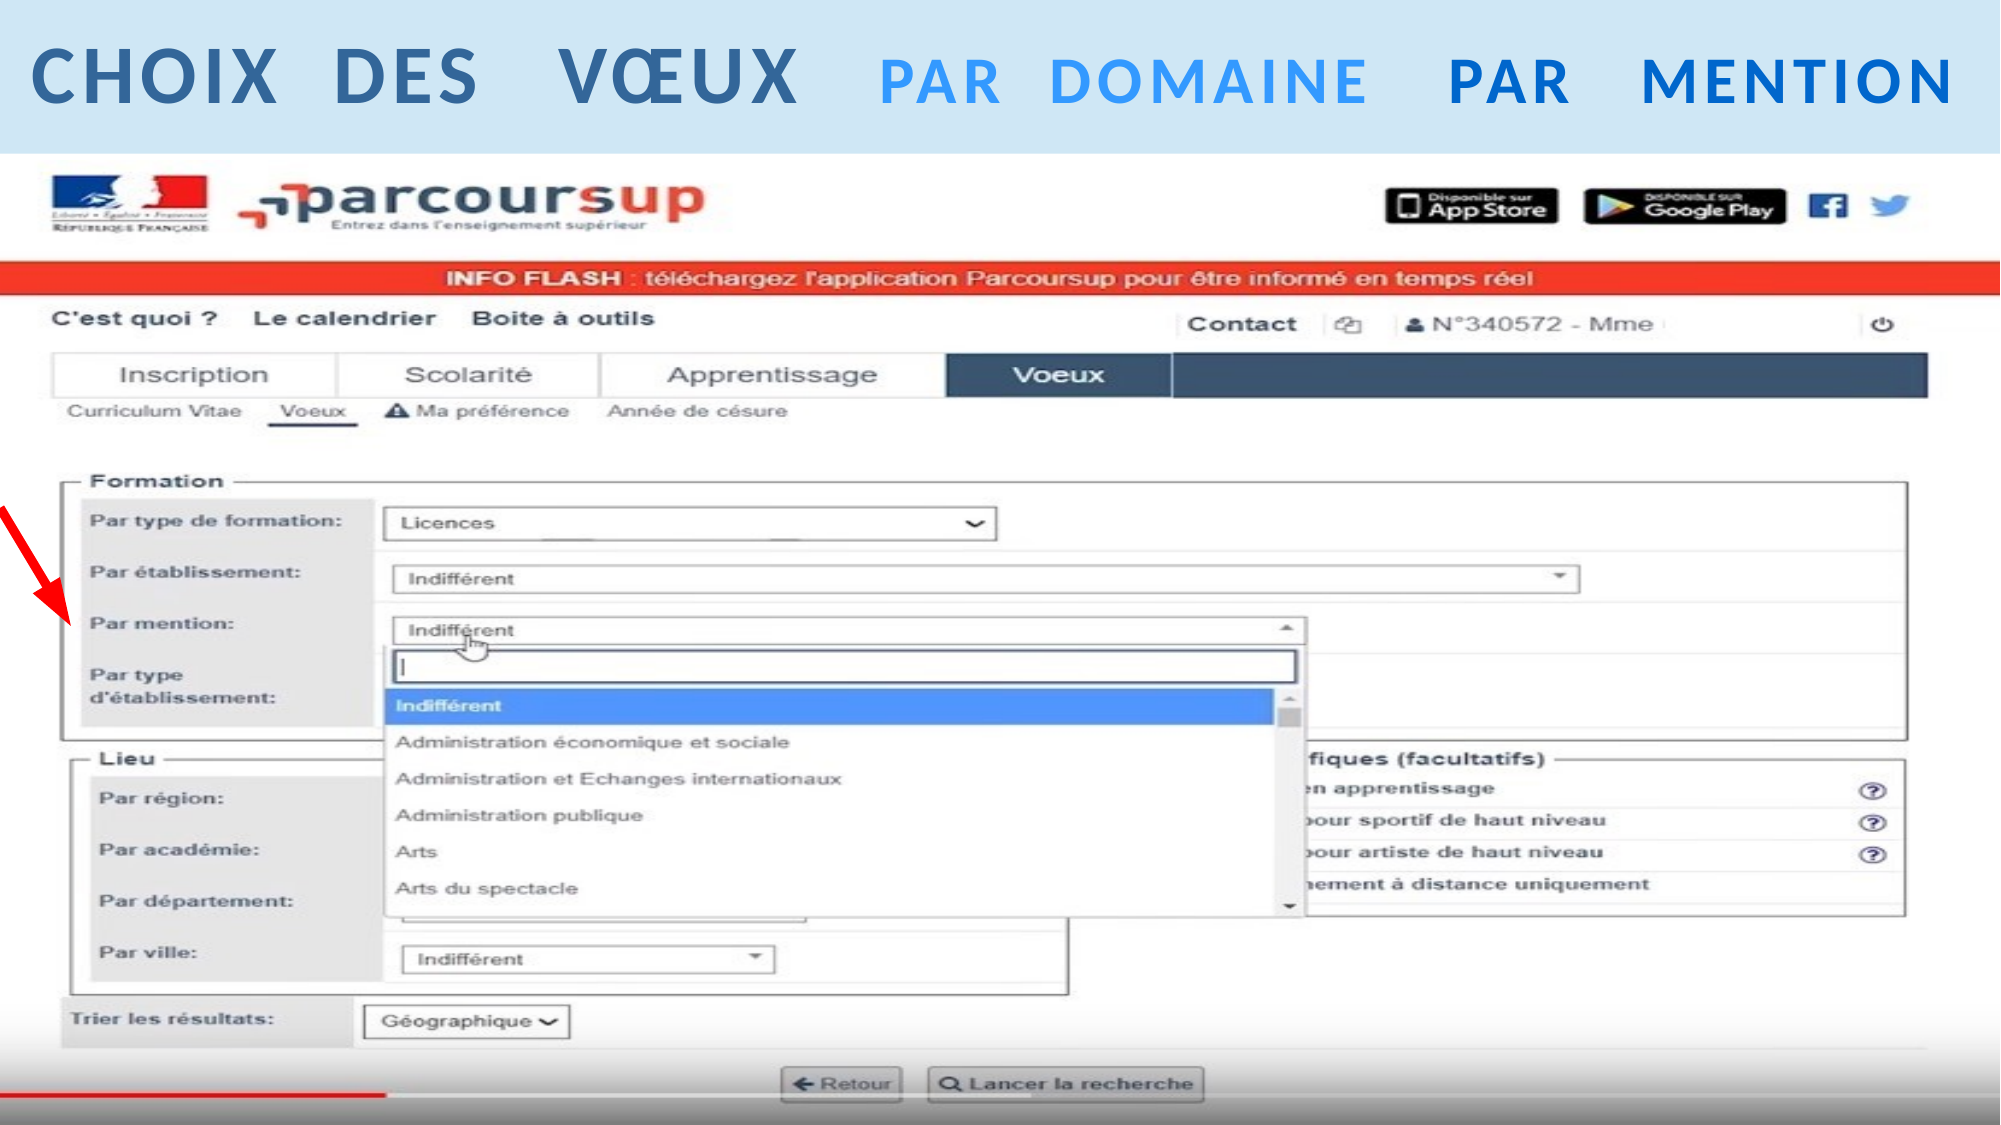

# CHOIX DES VŒUX PAR DOMAINE PAR MENTION